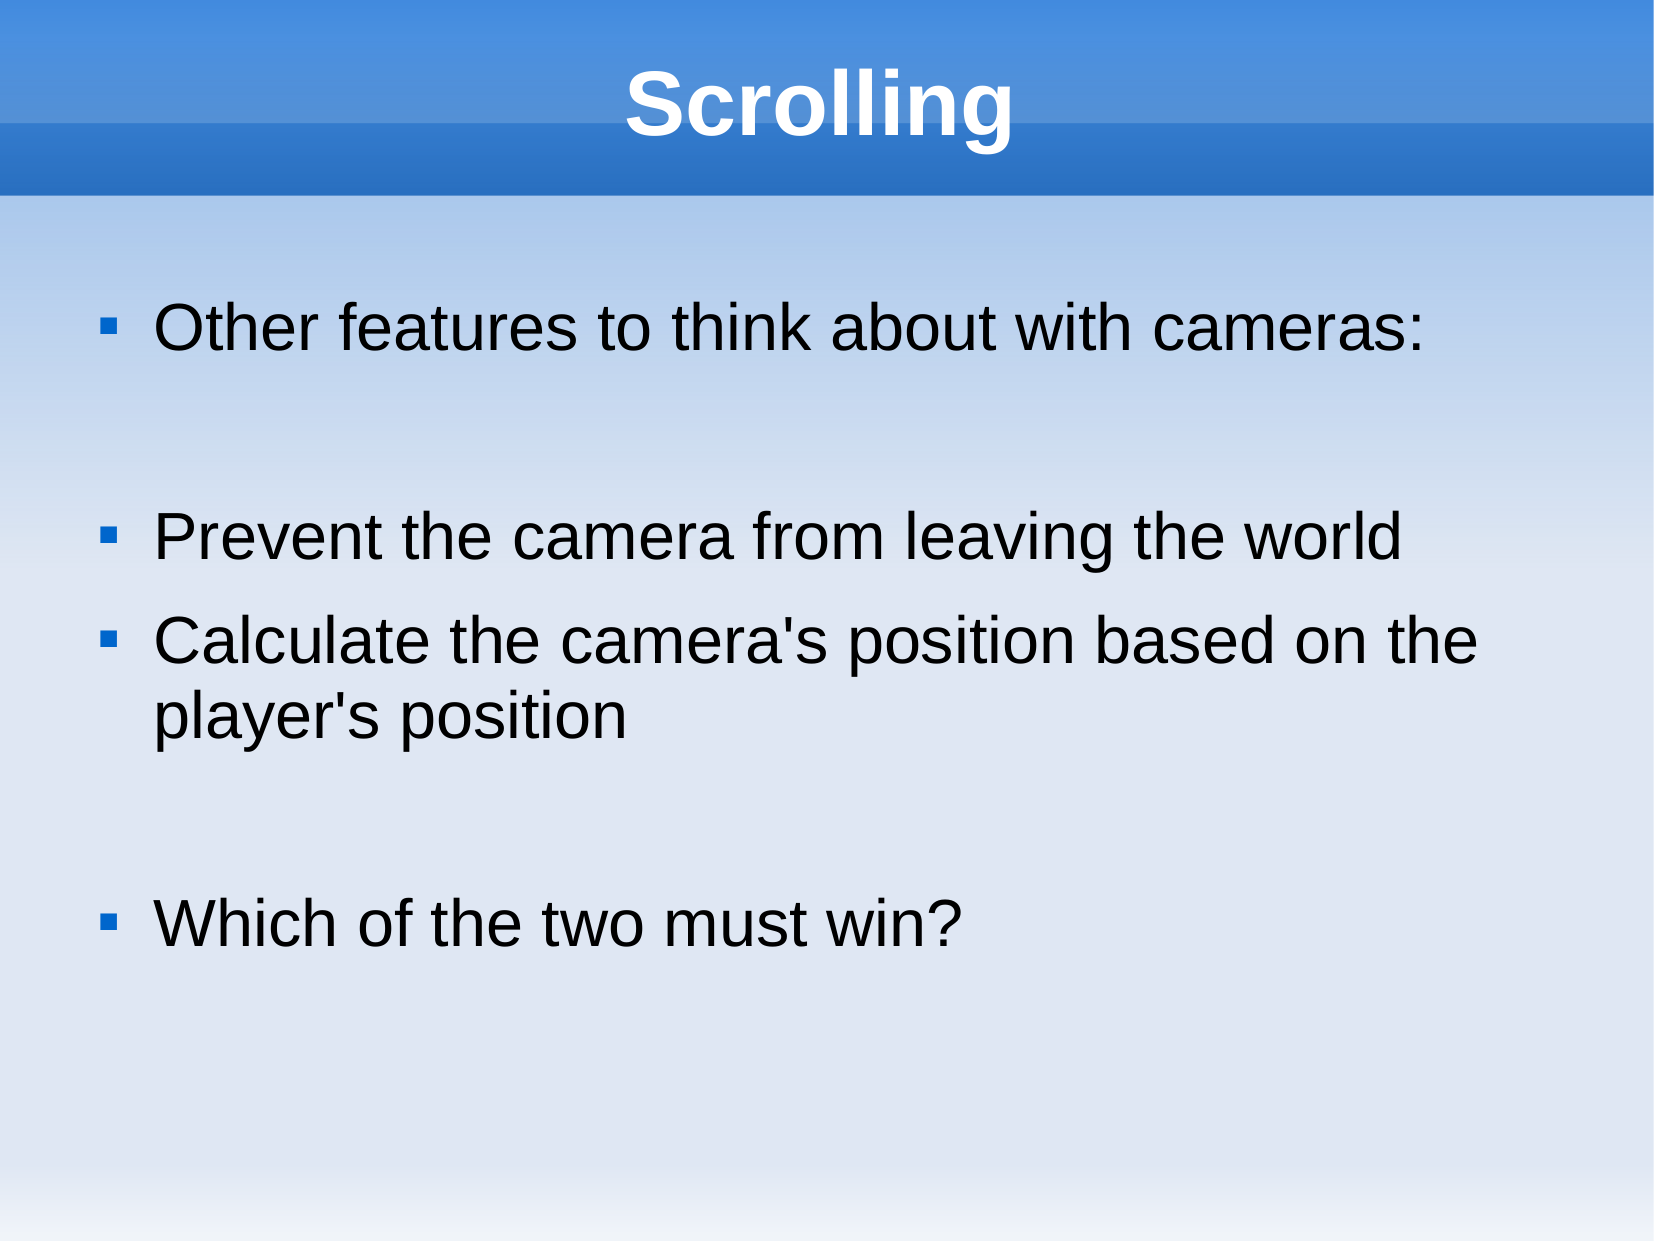

# Scrolling
Other features to think about with cameras:
Prevent the camera from leaving the world
Calculate the camera's position based on the player's position
Which of the two must win?